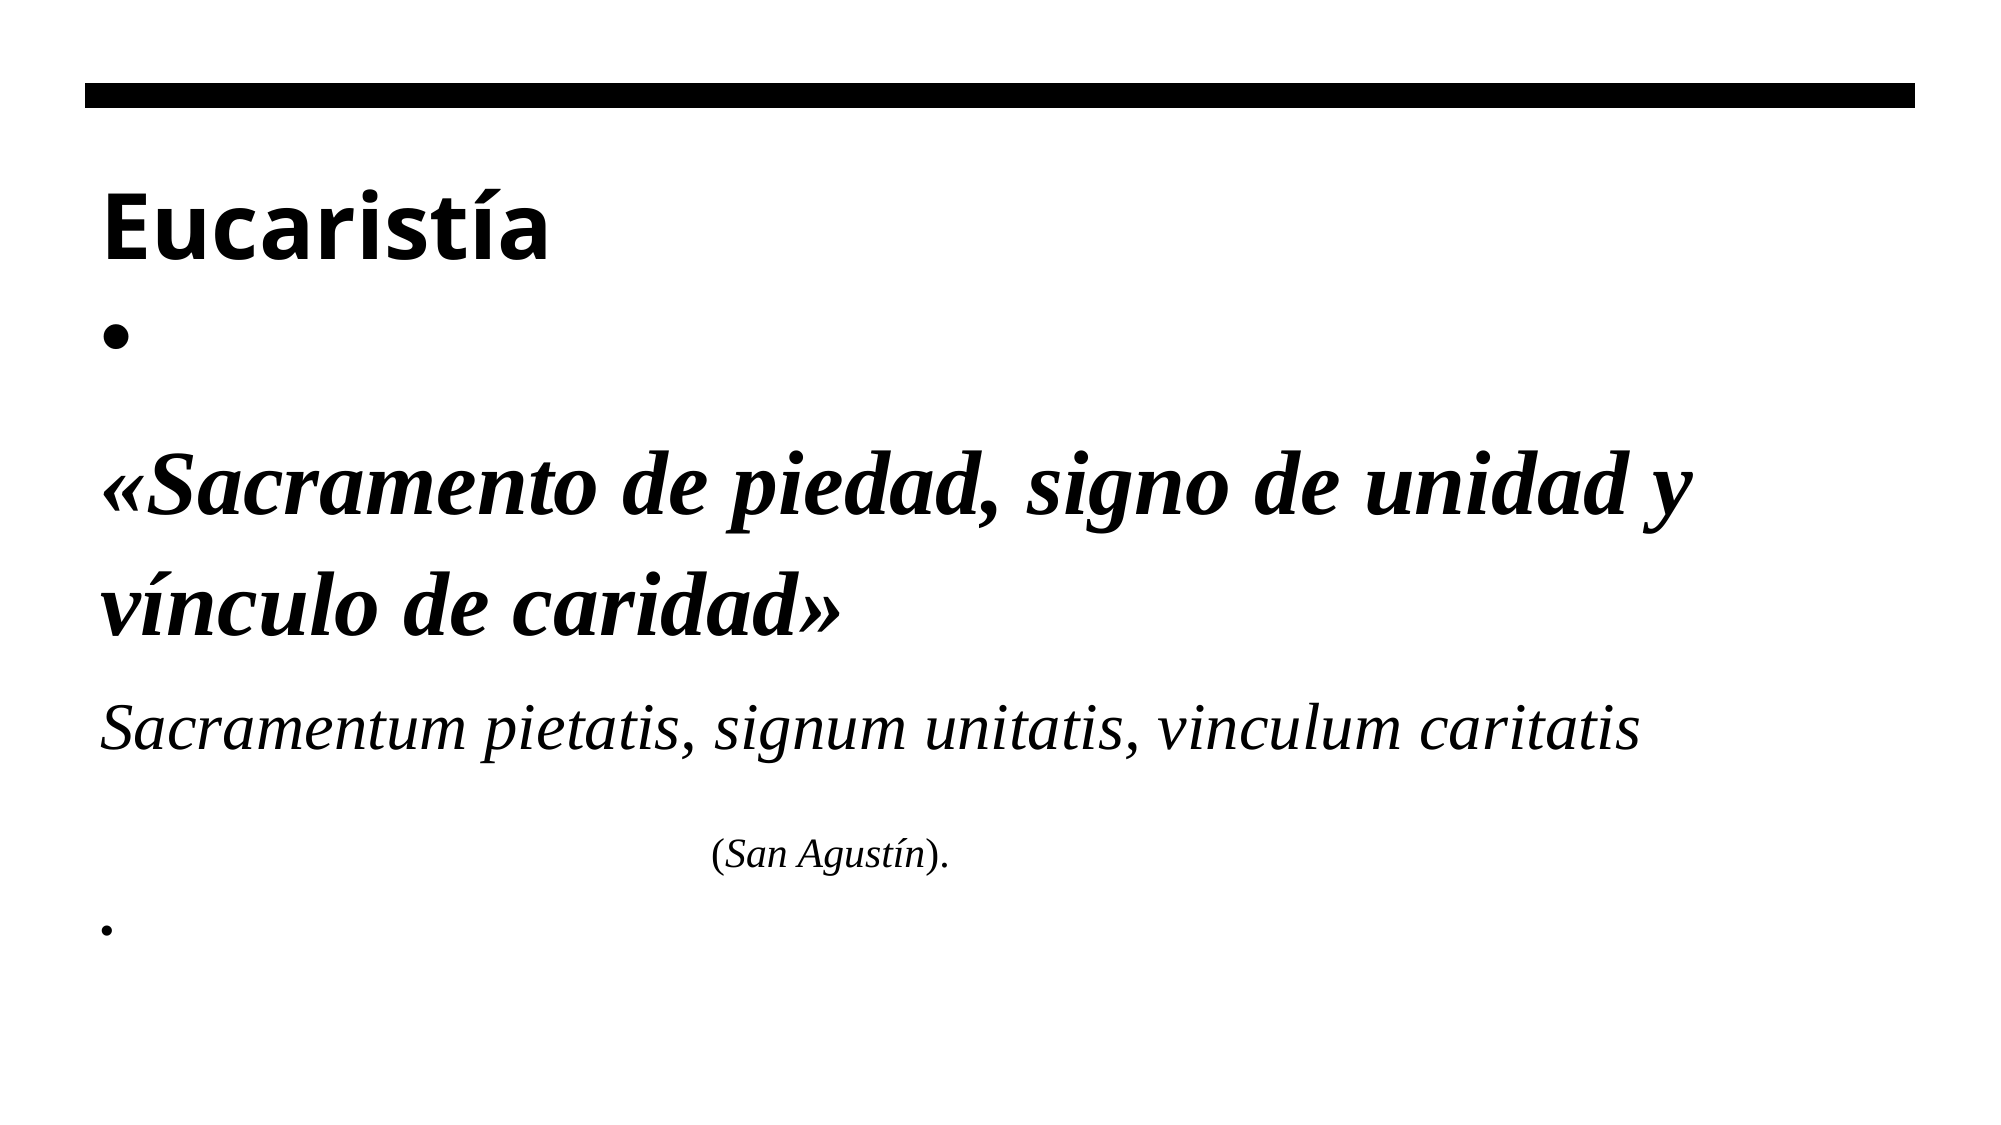

Eucaristía
# «Sacramento de piedad, signo de unidad y vínculo de caridad»
Sacramentum pietatis, signum unitatis, vinculum caritatis
 (San Agustín).